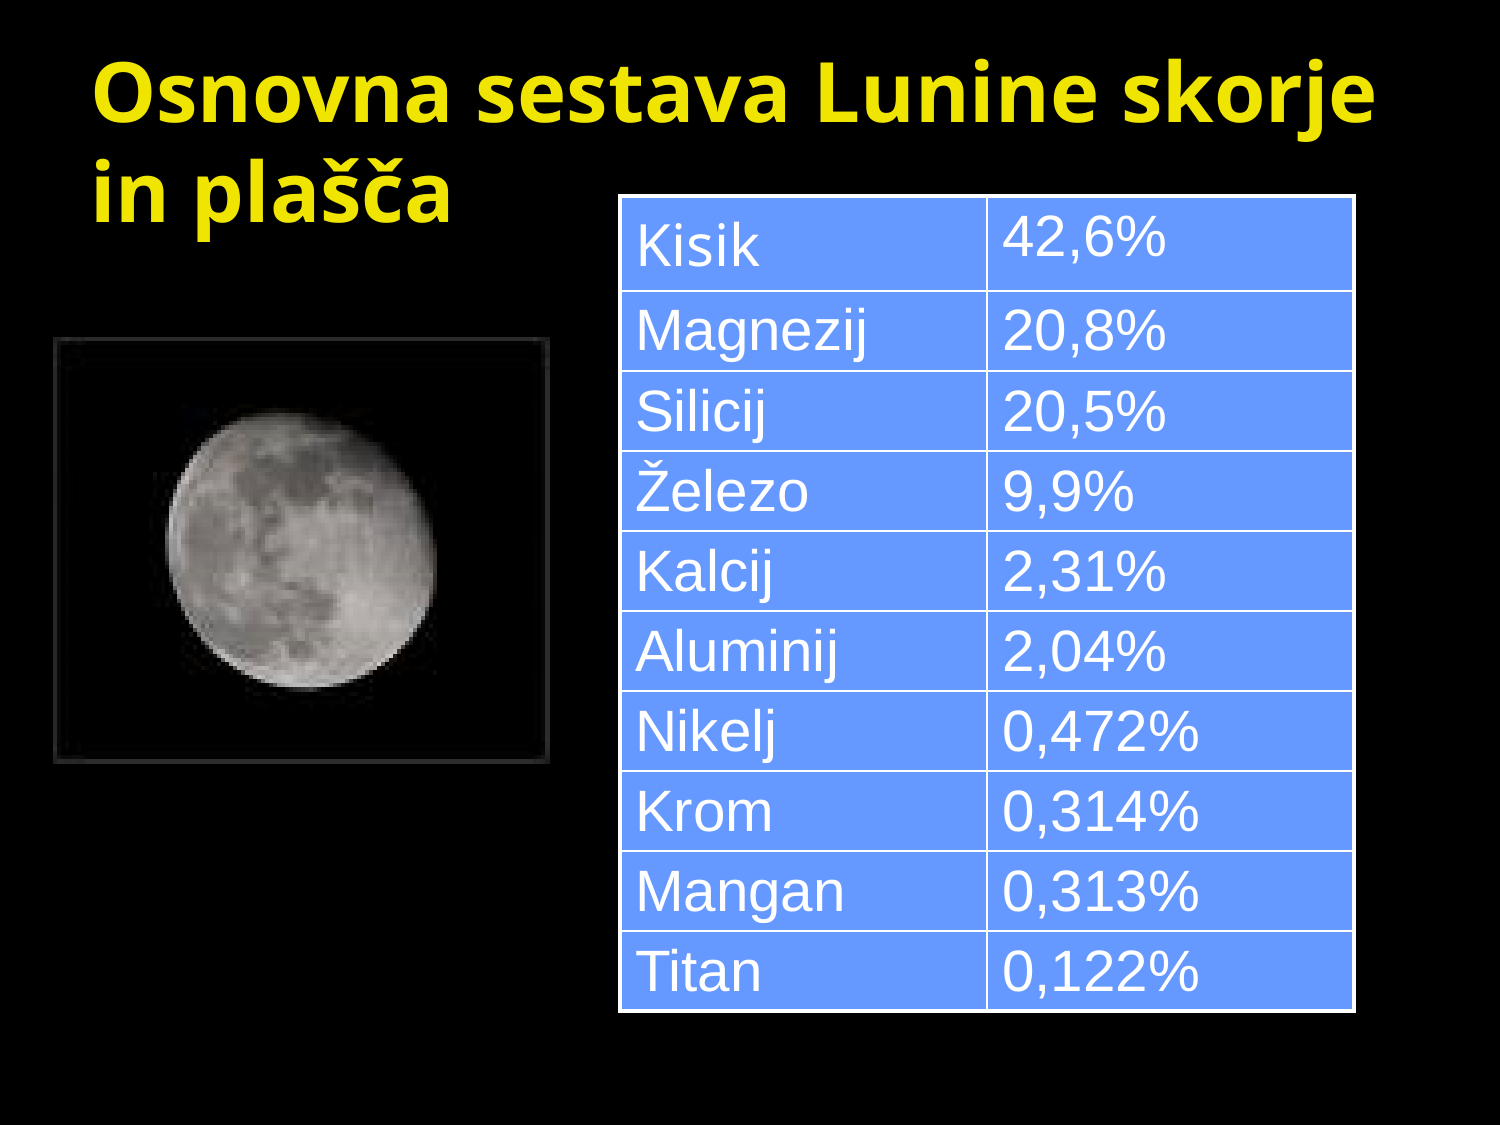

# Osnovna sestava Lunine skorje in plašča
| Kisik | 42,6% |
| --- | --- |
| Magnezij | 20,8% |
| Silicij | 20,5% |
| Železo | 9,9% |
| Kalcij | 2,31% |
| Aluminij | 2,04% |
| Nikelj | 0,472% |
| Krom | 0,314% |
| Mangan | 0,313% |
| Titan | 0,122% |